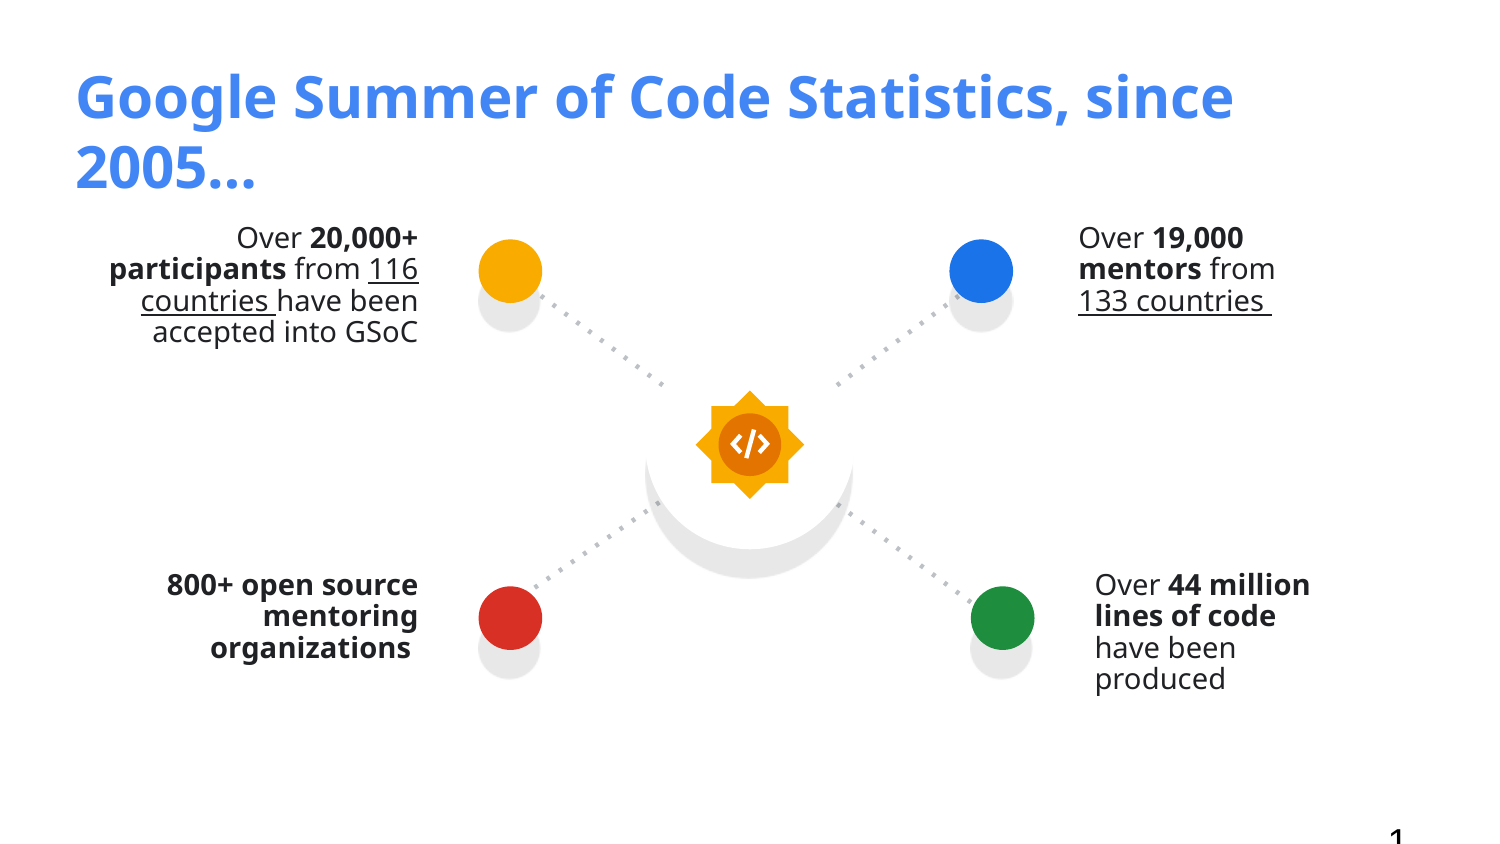

# Google Summer of Code Statistics, since 2005…
Over 20,000+ participants from 116 countries have been accepted into GSoC
Over 19,000 mentors from 133 countries
800+ open source mentoring organizations
Over 44 million lines of code have been produced